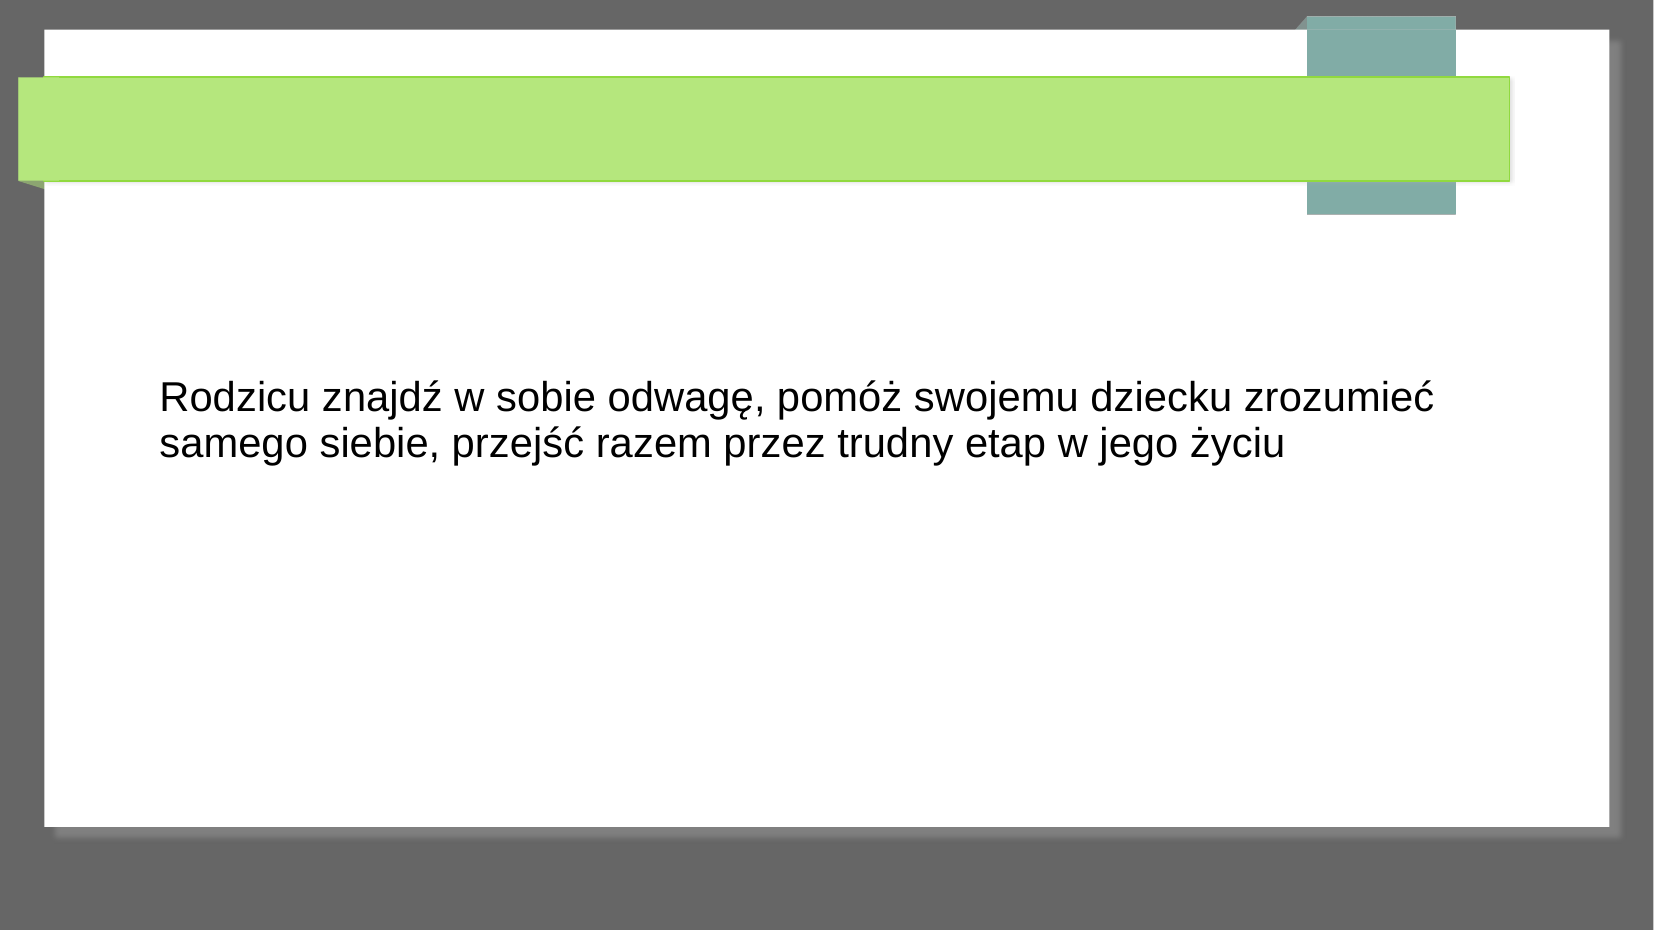

#
Rodzicu znajdź w sobie odwagę, pomóż swojemu dziecku zrozumieć samego siebie, przejść razem przez trudny etap w jego życiu